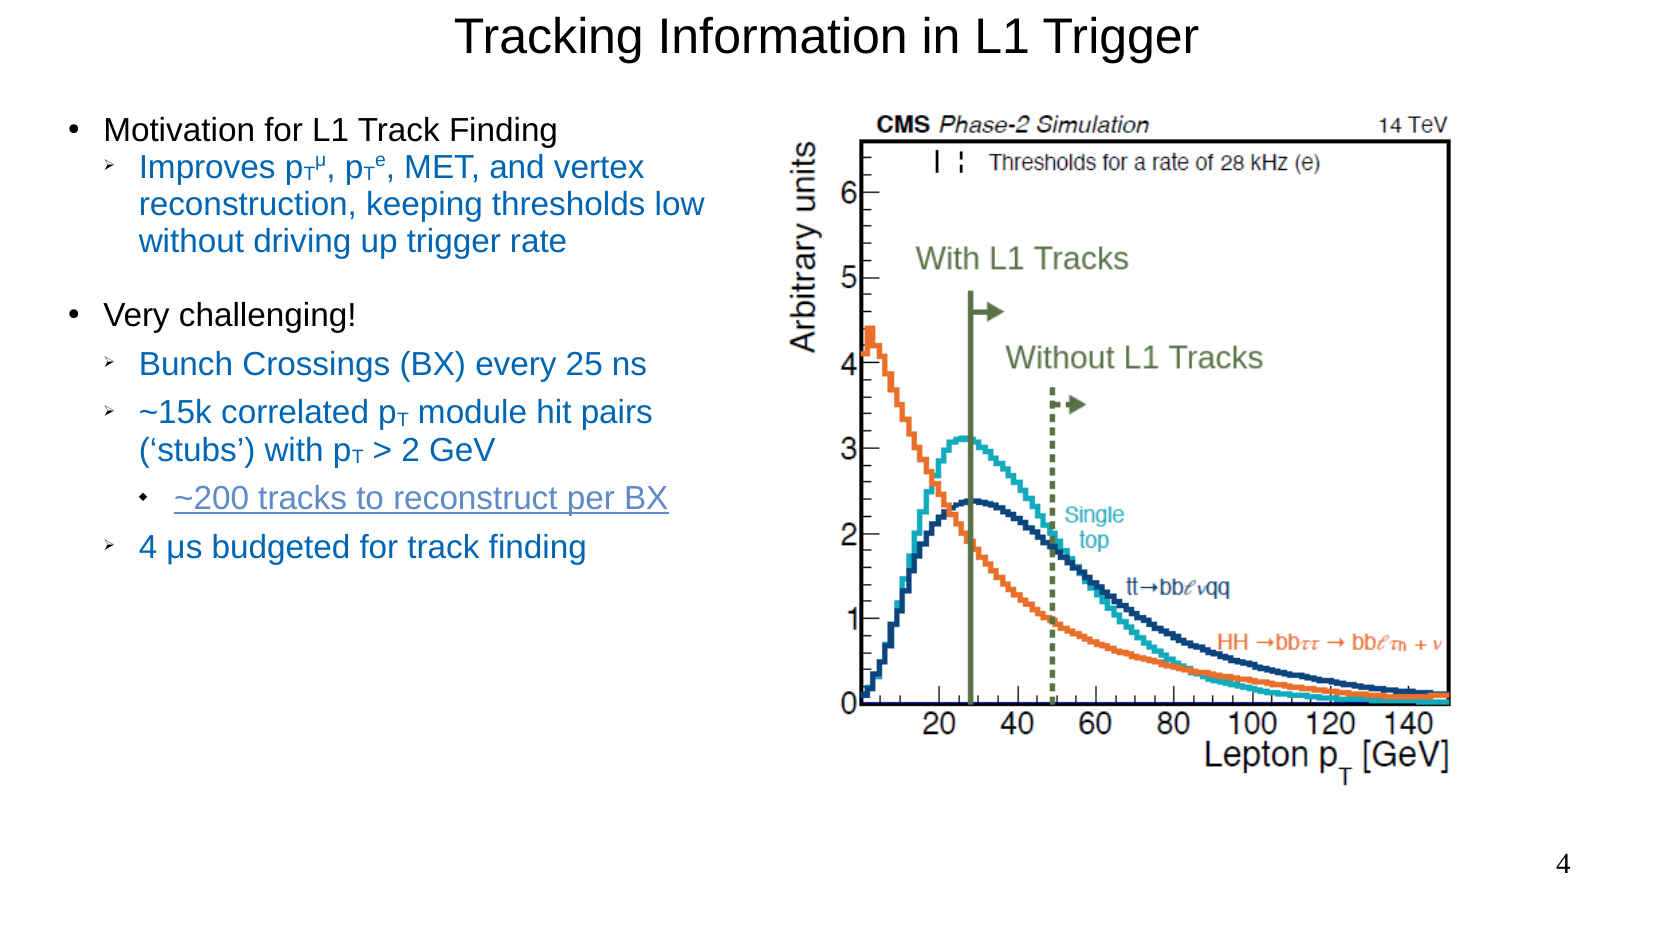

# Tracking Information in L1 Trigger
Motivation for L1 Track Finding
Improves pTμ, pTe, MET, and vertex reconstruction, keeping thresholds low without driving up trigger rate
Very challenging!
Bunch Crossings (BX) every 25 ns
~15k correlated pT module hit pairs (‘stubs’) with pT > 2 GeV
~200 tracks to reconstruct per BX
4 μs budgeted for track finding
4